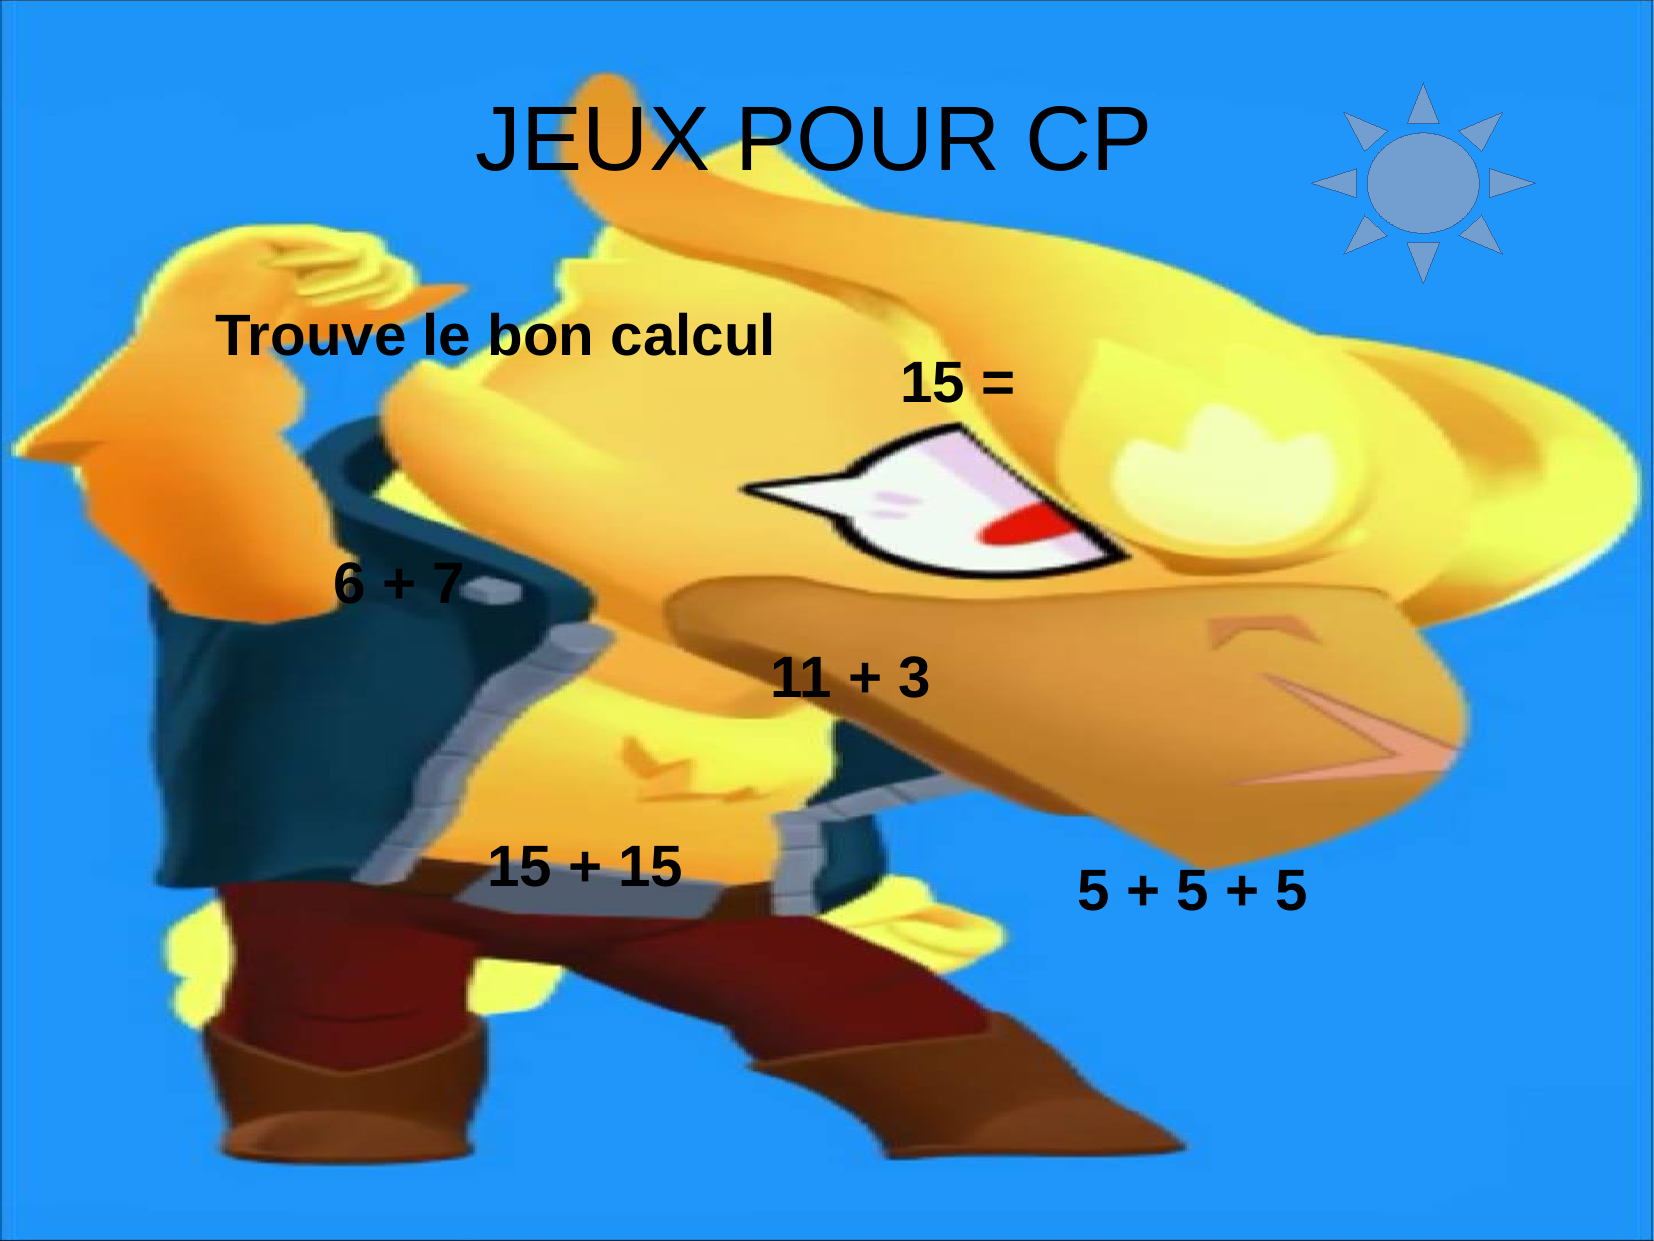

# JEUX POUR CP
Trouve le bon calcul
15 =
6 + 7
11 + 3
15 + 15
5 + 5 + 5